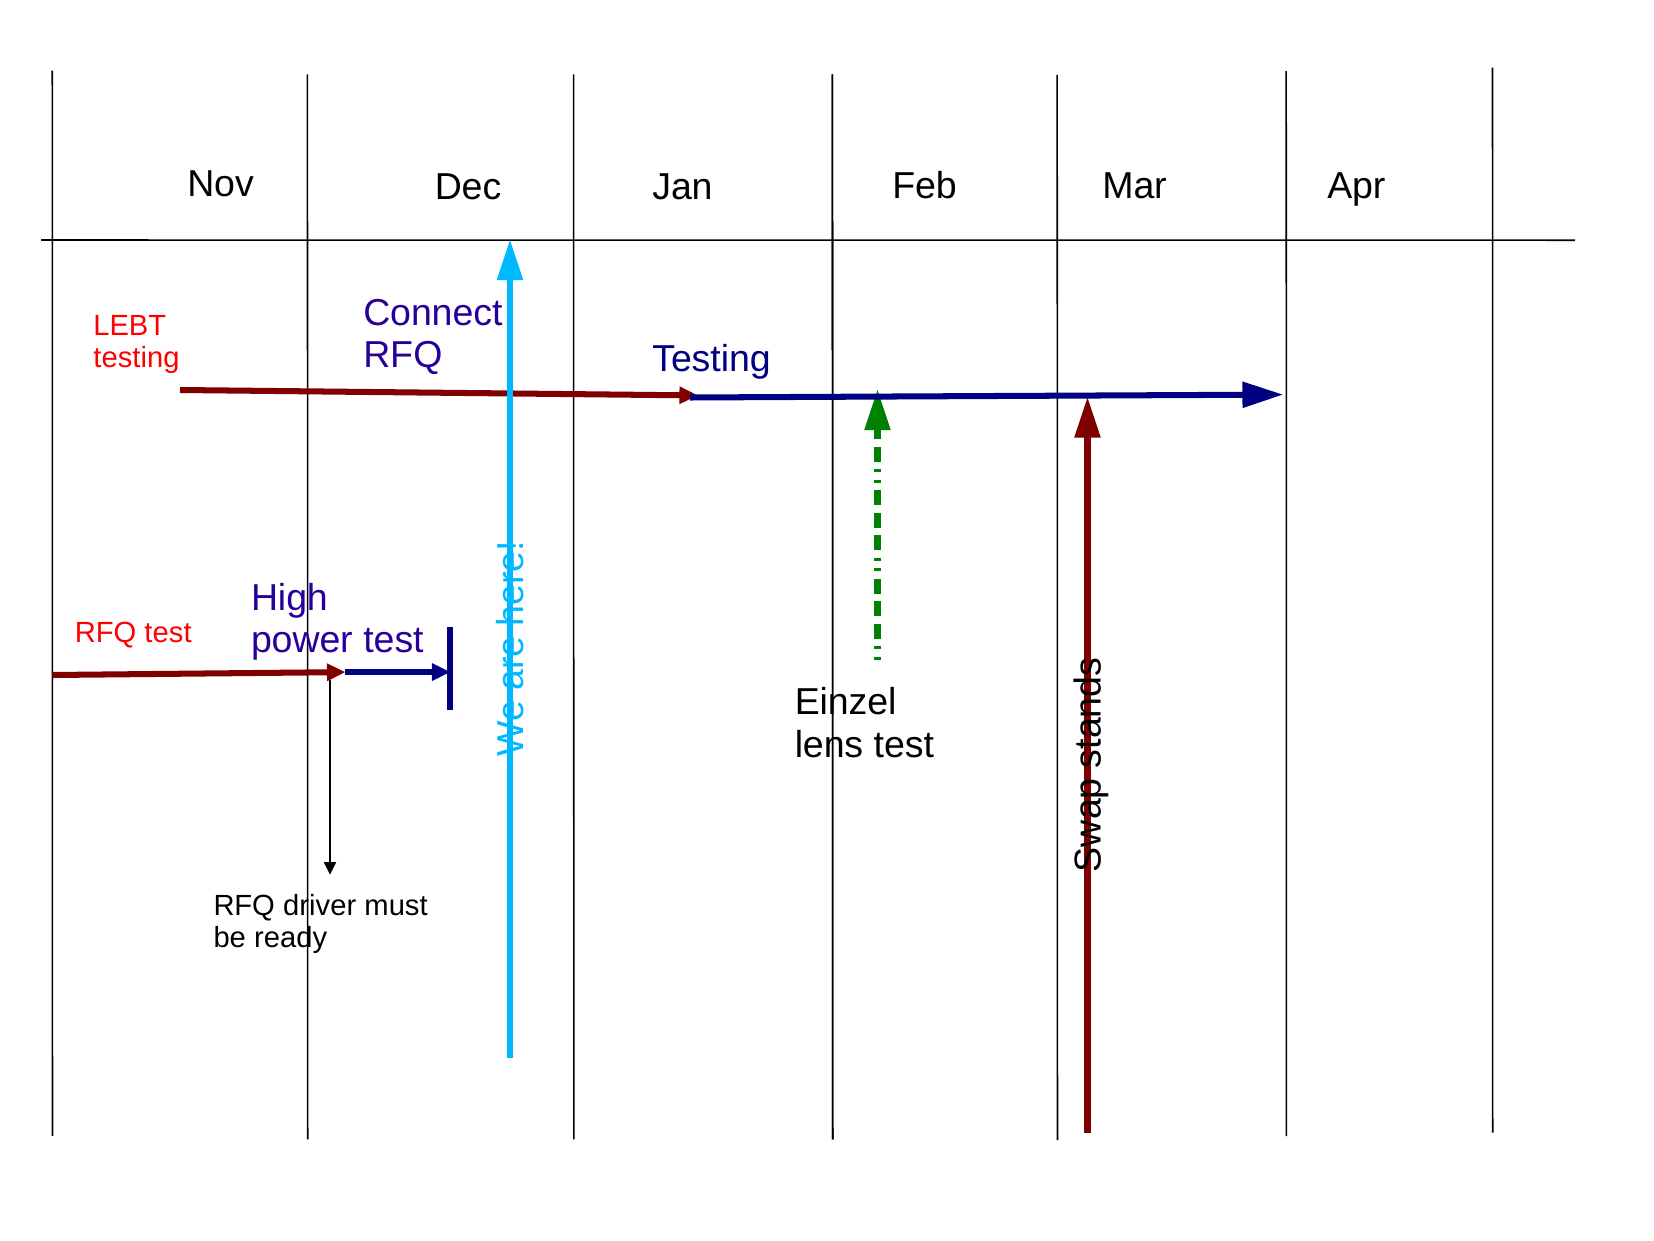

Nov
Feb
Mar
Apr
Dec
Jan
We are here!
Connect RFQ
LEBT testing
Testing
Swap stands
High power test
RFQ test
Einzel lens test
RFQ driver must be ready